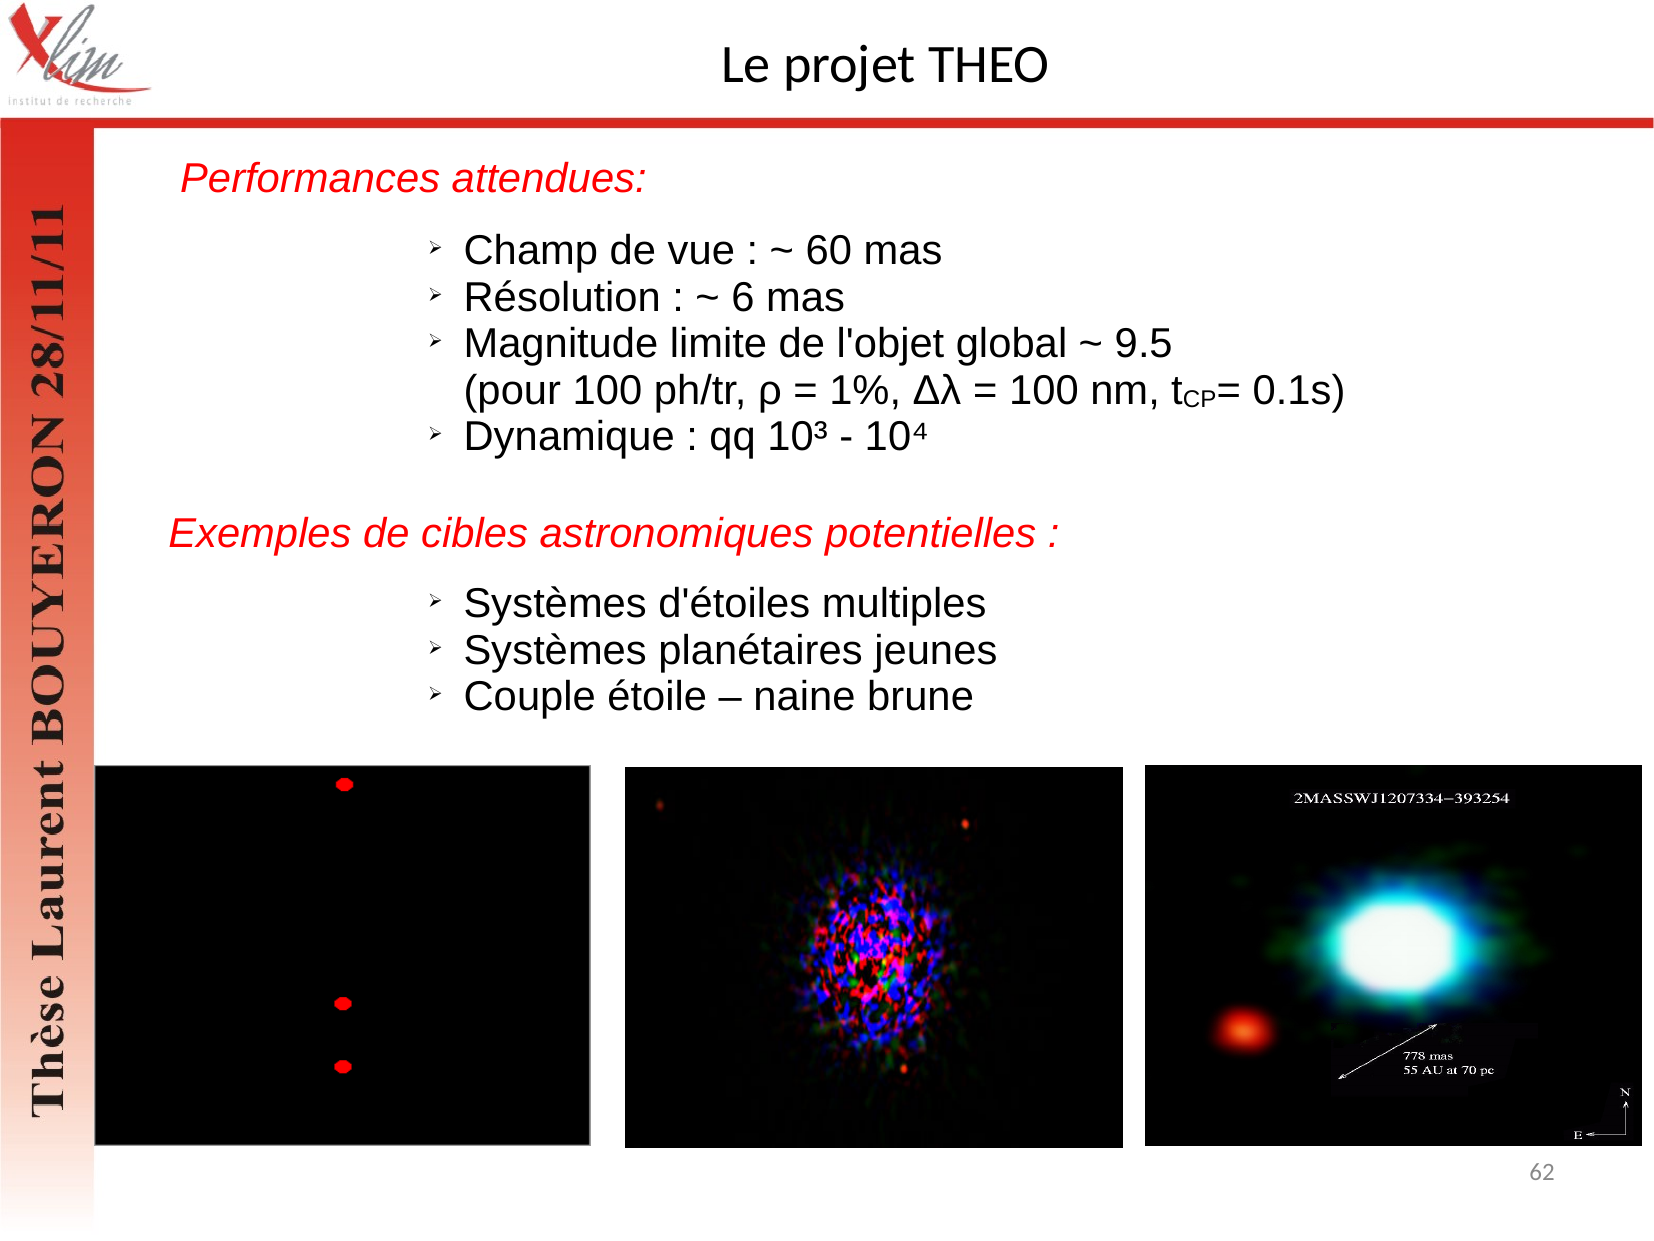

Le projet THEO
Performances attendues:
Champ de vue : ~ 60 mas
Résolution : ~ 6 mas
Magnitude limite de l'objet global ~ 9.5
(pour 100 ph/tr, ρ = 1%, Δλ = 100 nm, tCP= 0.1s)
Dynamique : qq 10³ - 10⁴
Exemples de cibles astronomiques potentielles :
Systèmes d'étoiles multiples
Systèmes planétaires jeunes
Couple étoile – naine brune
62